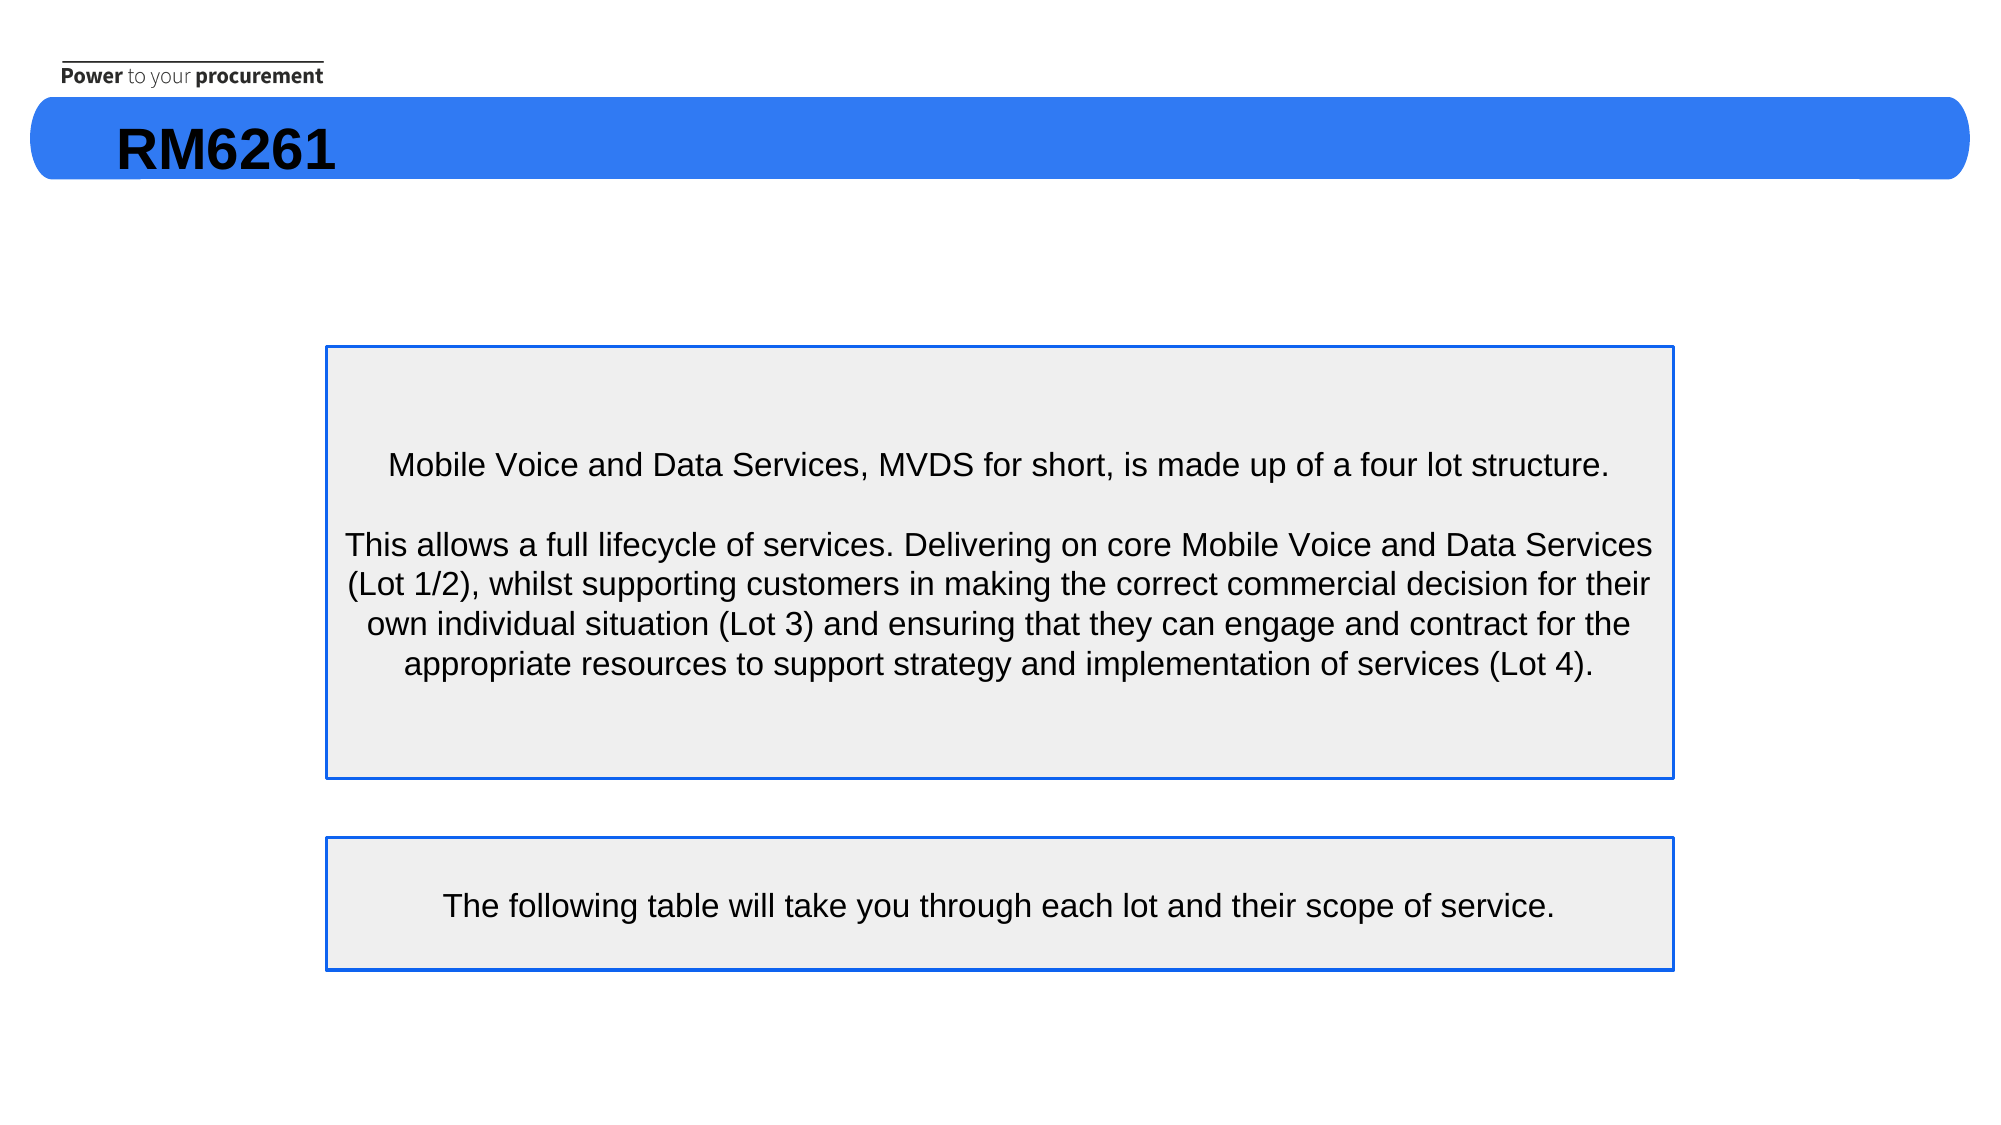

# RM6261
Mobile Voice and Data Services, MVDS for short, is made up of a four lot structure.
This allows a full lifecycle of services. Delivering on core Mobile Voice and Data Services (Lot 1/2), whilst supporting customers in making the correct commercial decision for their own individual situation (Lot 3) and ensuring that they can engage and contract for the appropriate resources to support strategy and implementation of services (Lot 4).
The following table will take you through each lot and their scope of service.